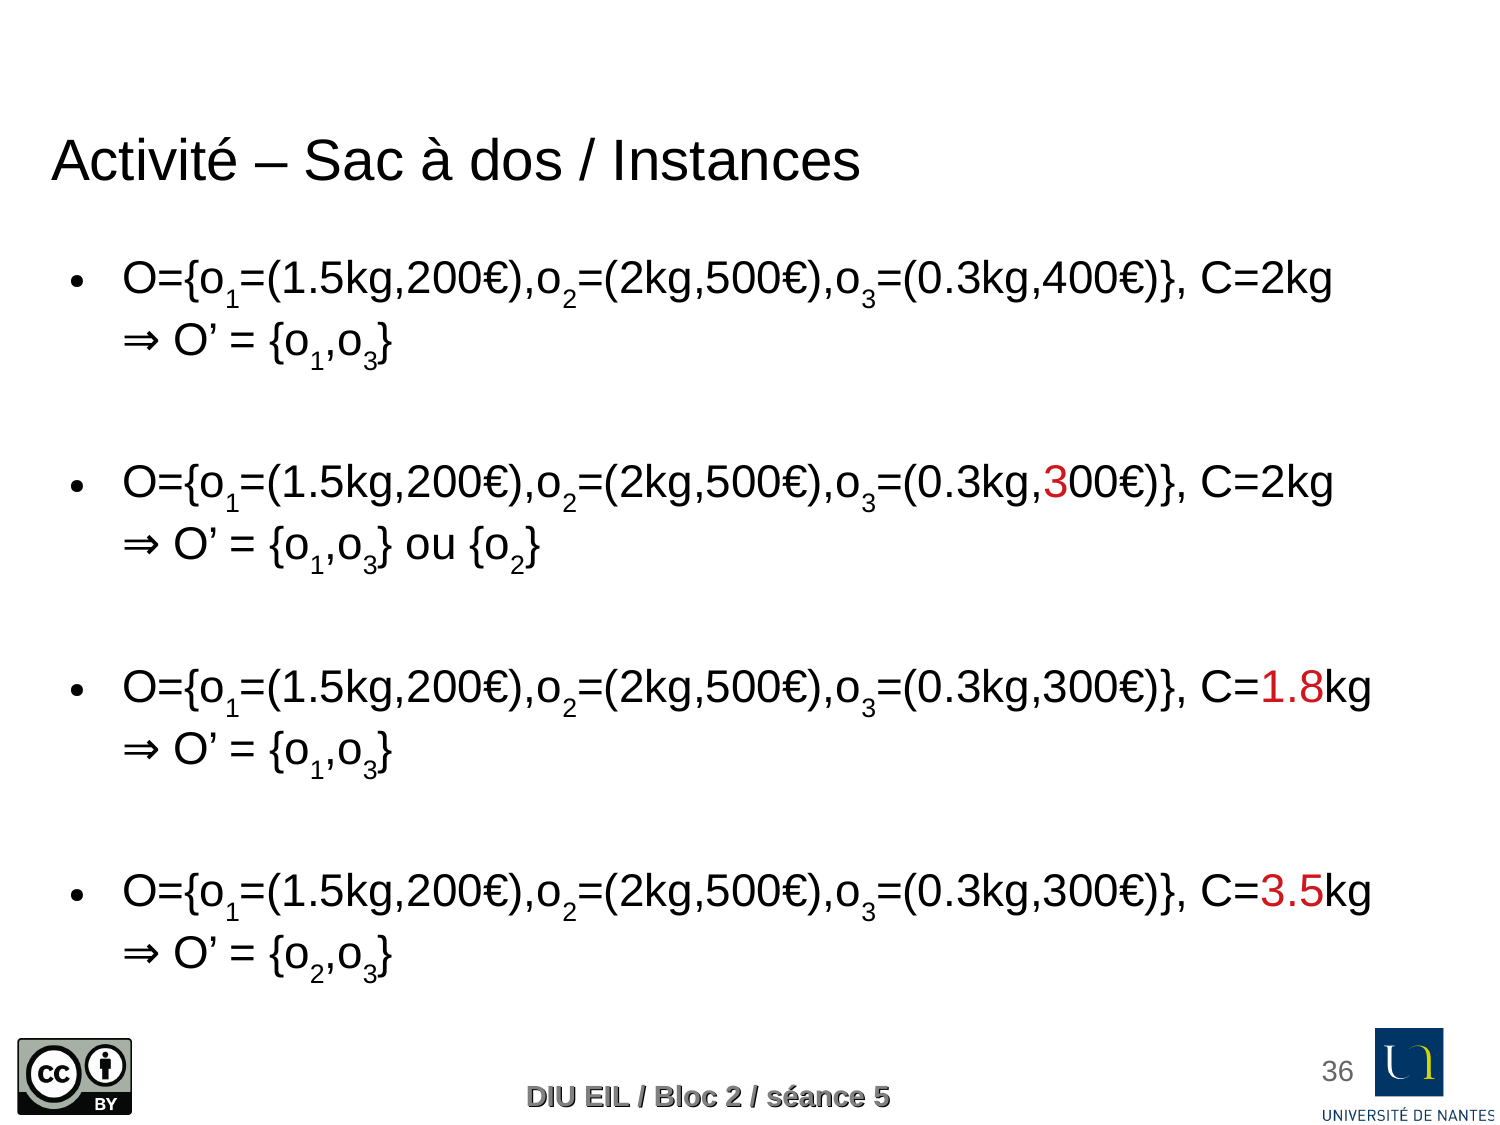

# Activité – Sac à dos / Instances
O={o1=(1.5kg,200€),o2=(2kg,500€),o3=(0.3kg,400€)}, C=2kg
⇒ O’ = {o1,o3}
O={o1=(1.5kg,200€),o2=(2kg,500€),o3=(0.3kg,300€)}, C=2kg
⇒ O’ = {o1,o3} ou {o2}
O={o1=(1.5kg,200€),o2=(2kg,500€),o3=(0.3kg,300€)}, C=1.8kg
⇒ O’ = {o1,o3}
O={o1=(1.5kg,200€),o2=(2kg,500€),o3=(0.3kg,300€)}, C=3.5kg
⇒ O’ = {o2,o3}
36